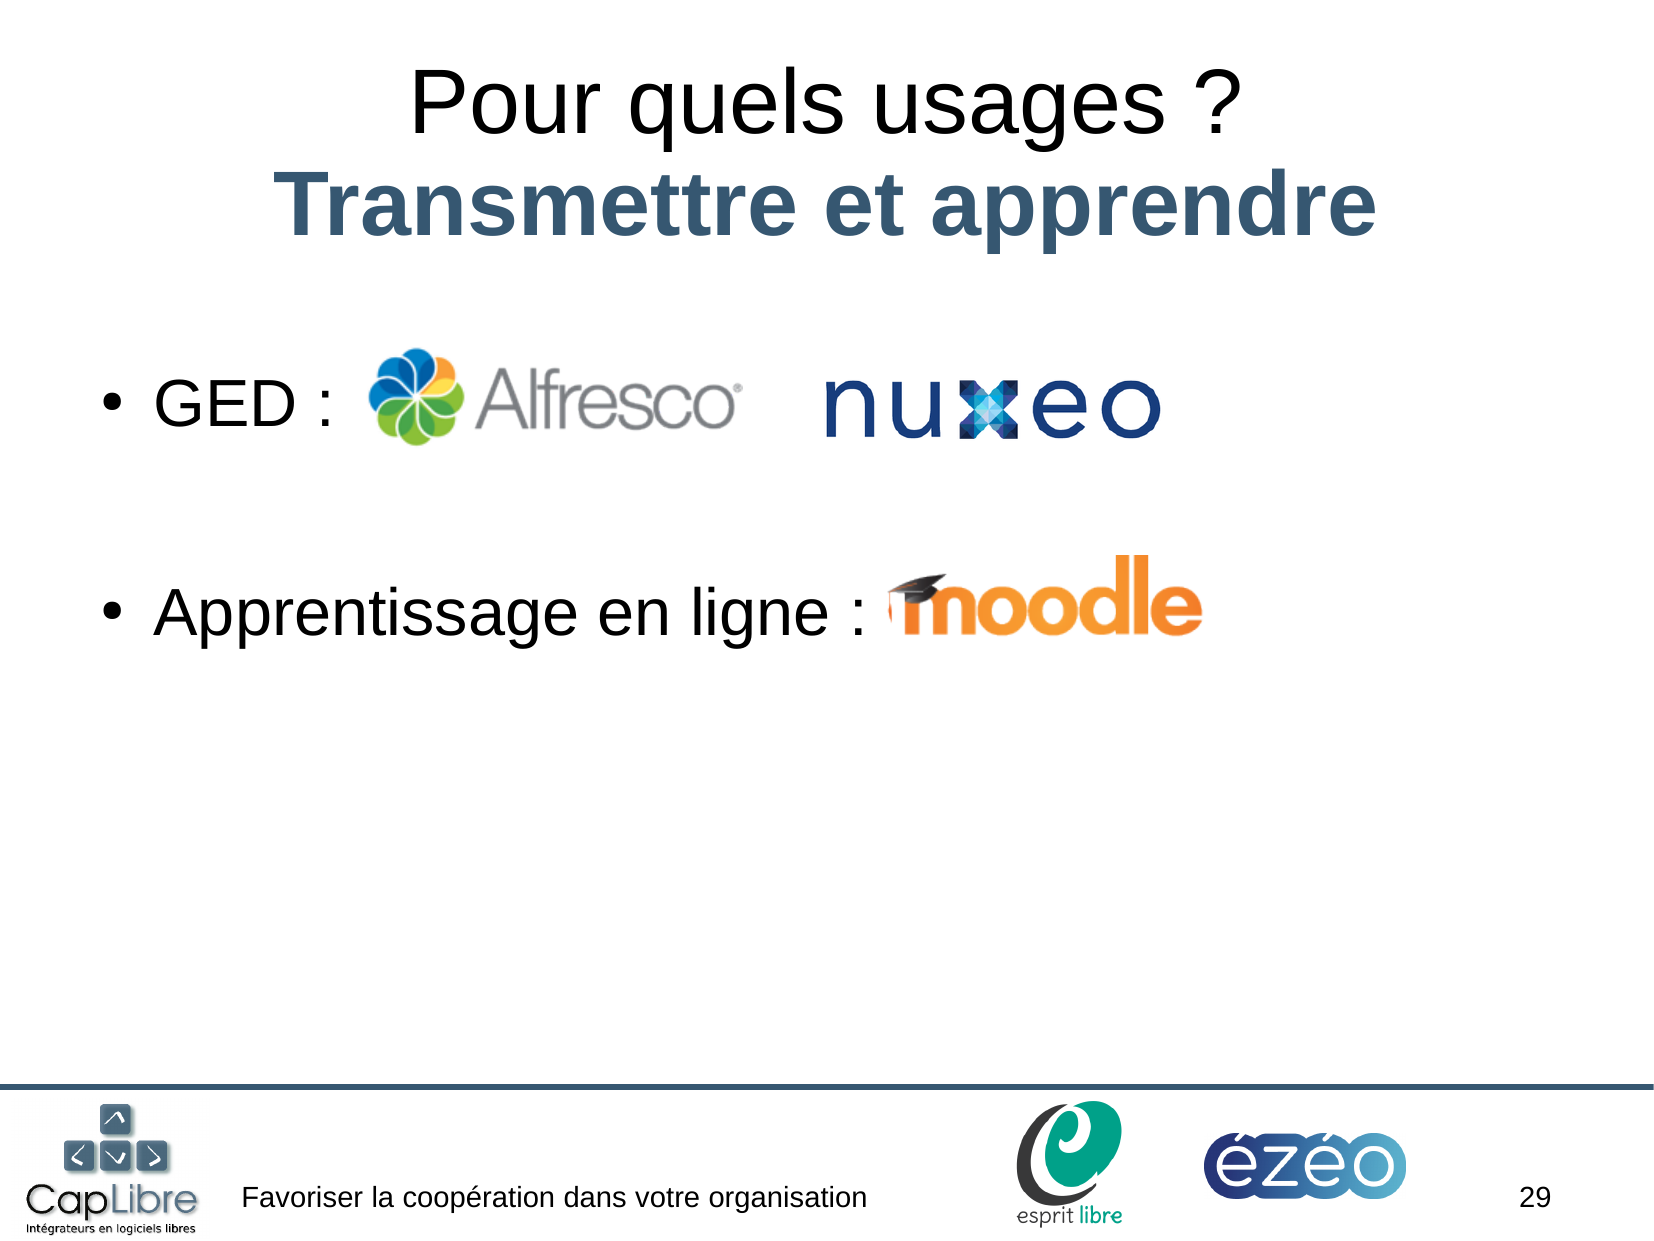

# Pour quels usages ? Transmettre et apprendre
GED :
Apprentissage en ligne :
Favoriser la coopération dans votre organisation